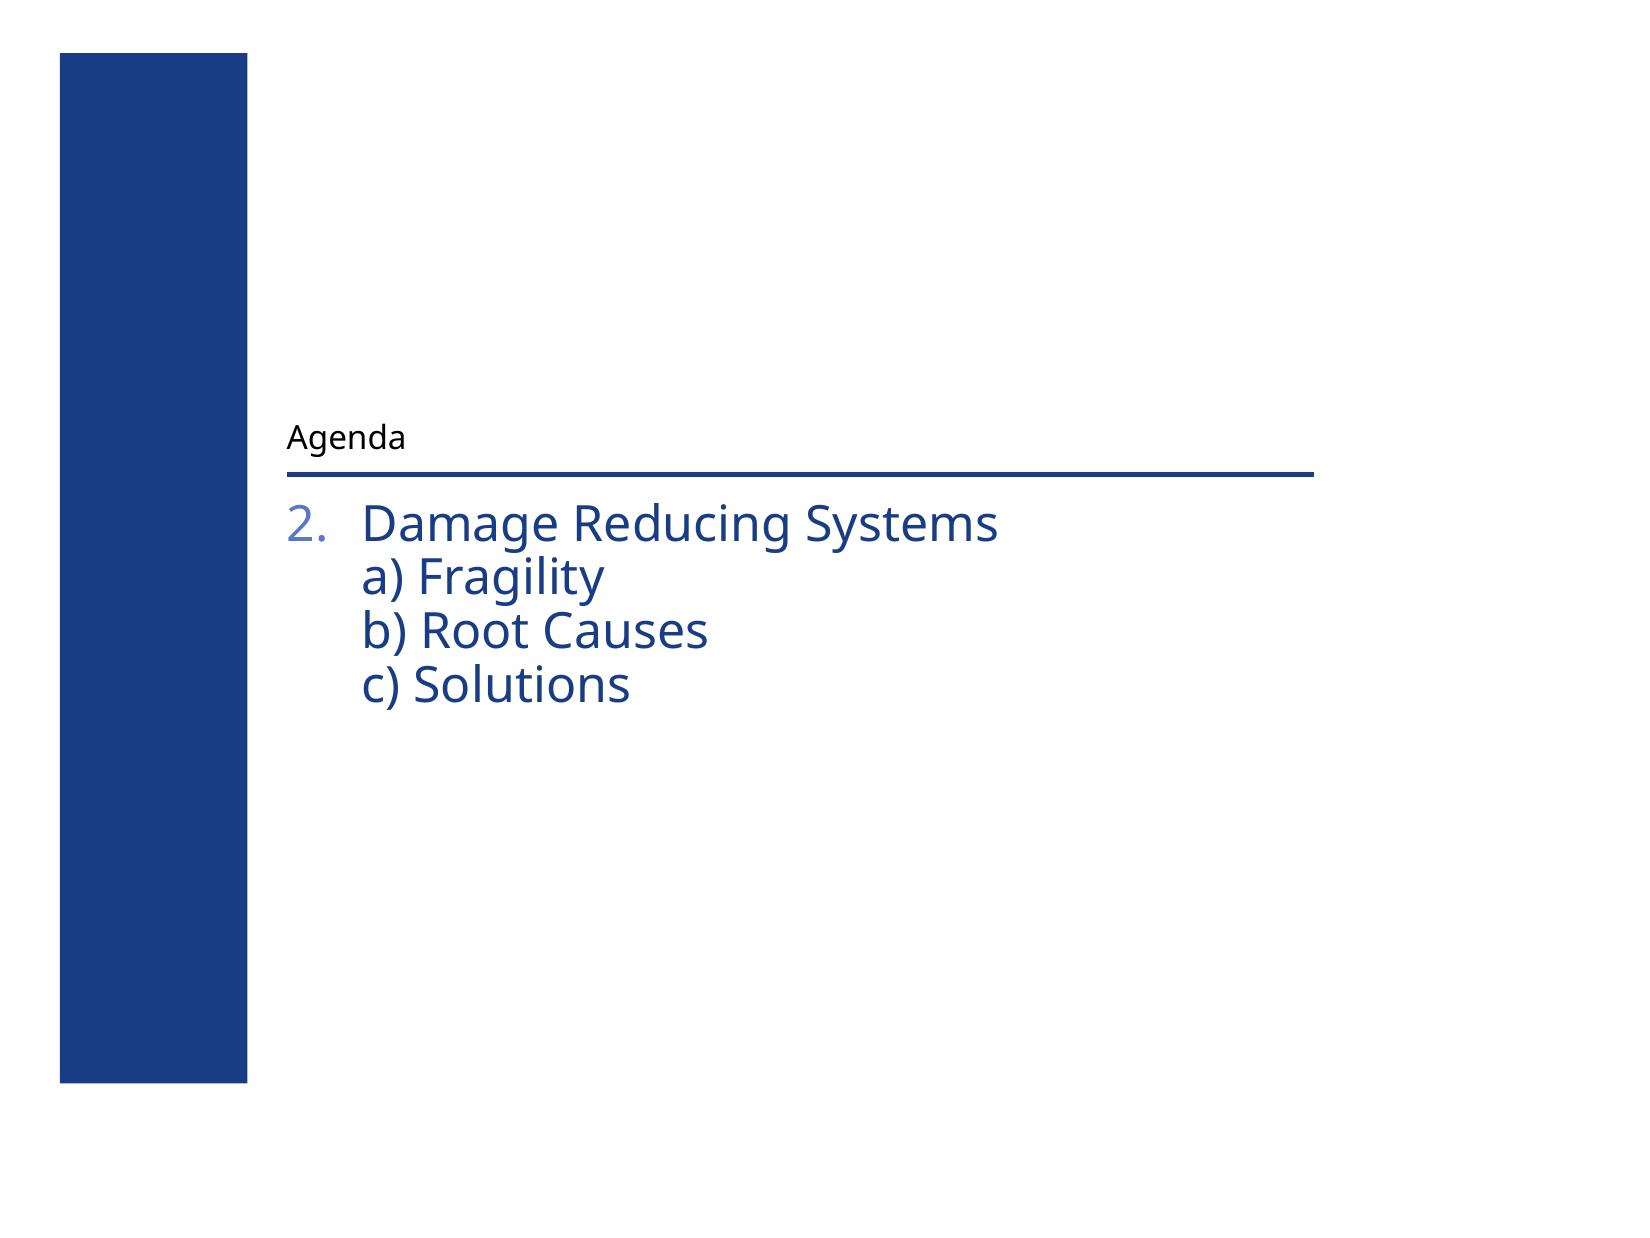

# Agenda
Damage Reducing Systems
a) Fragility
b) Root Causes
c) Solutions